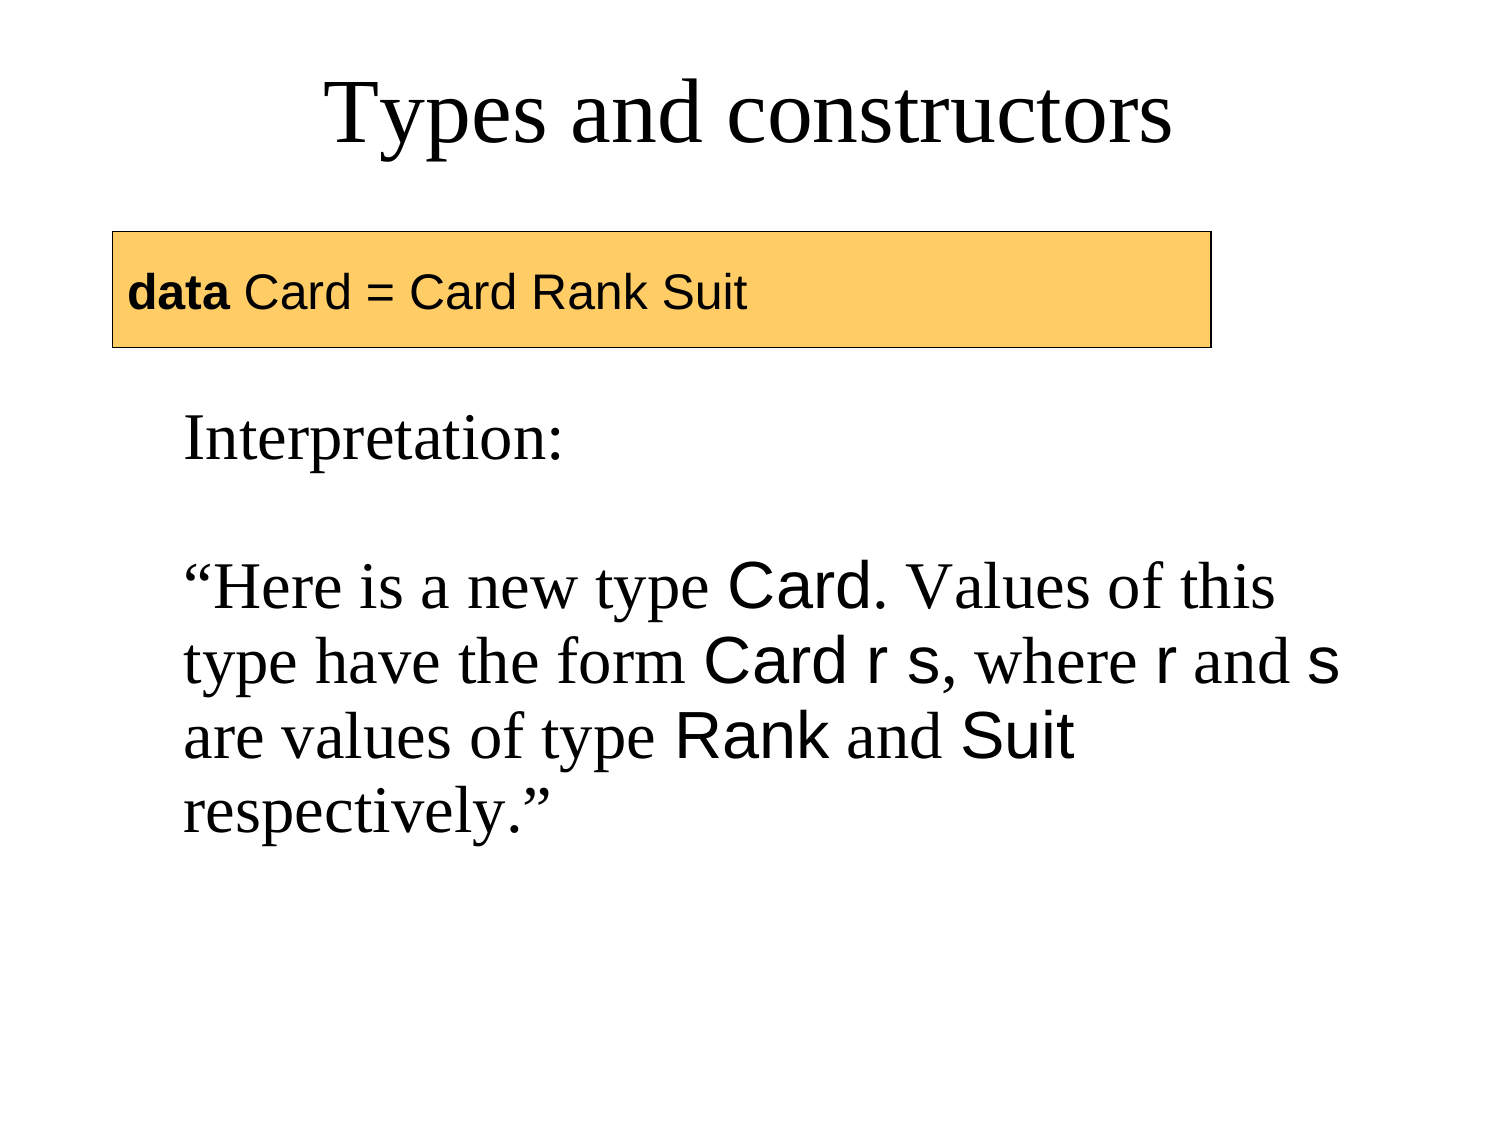

# Types and constructors
data Card = Card Rank Suit
Interpretation:
“Here is a new type Card. Values of this type have the form Card r s, where r and s are values of type Rank and Suit respectively.”